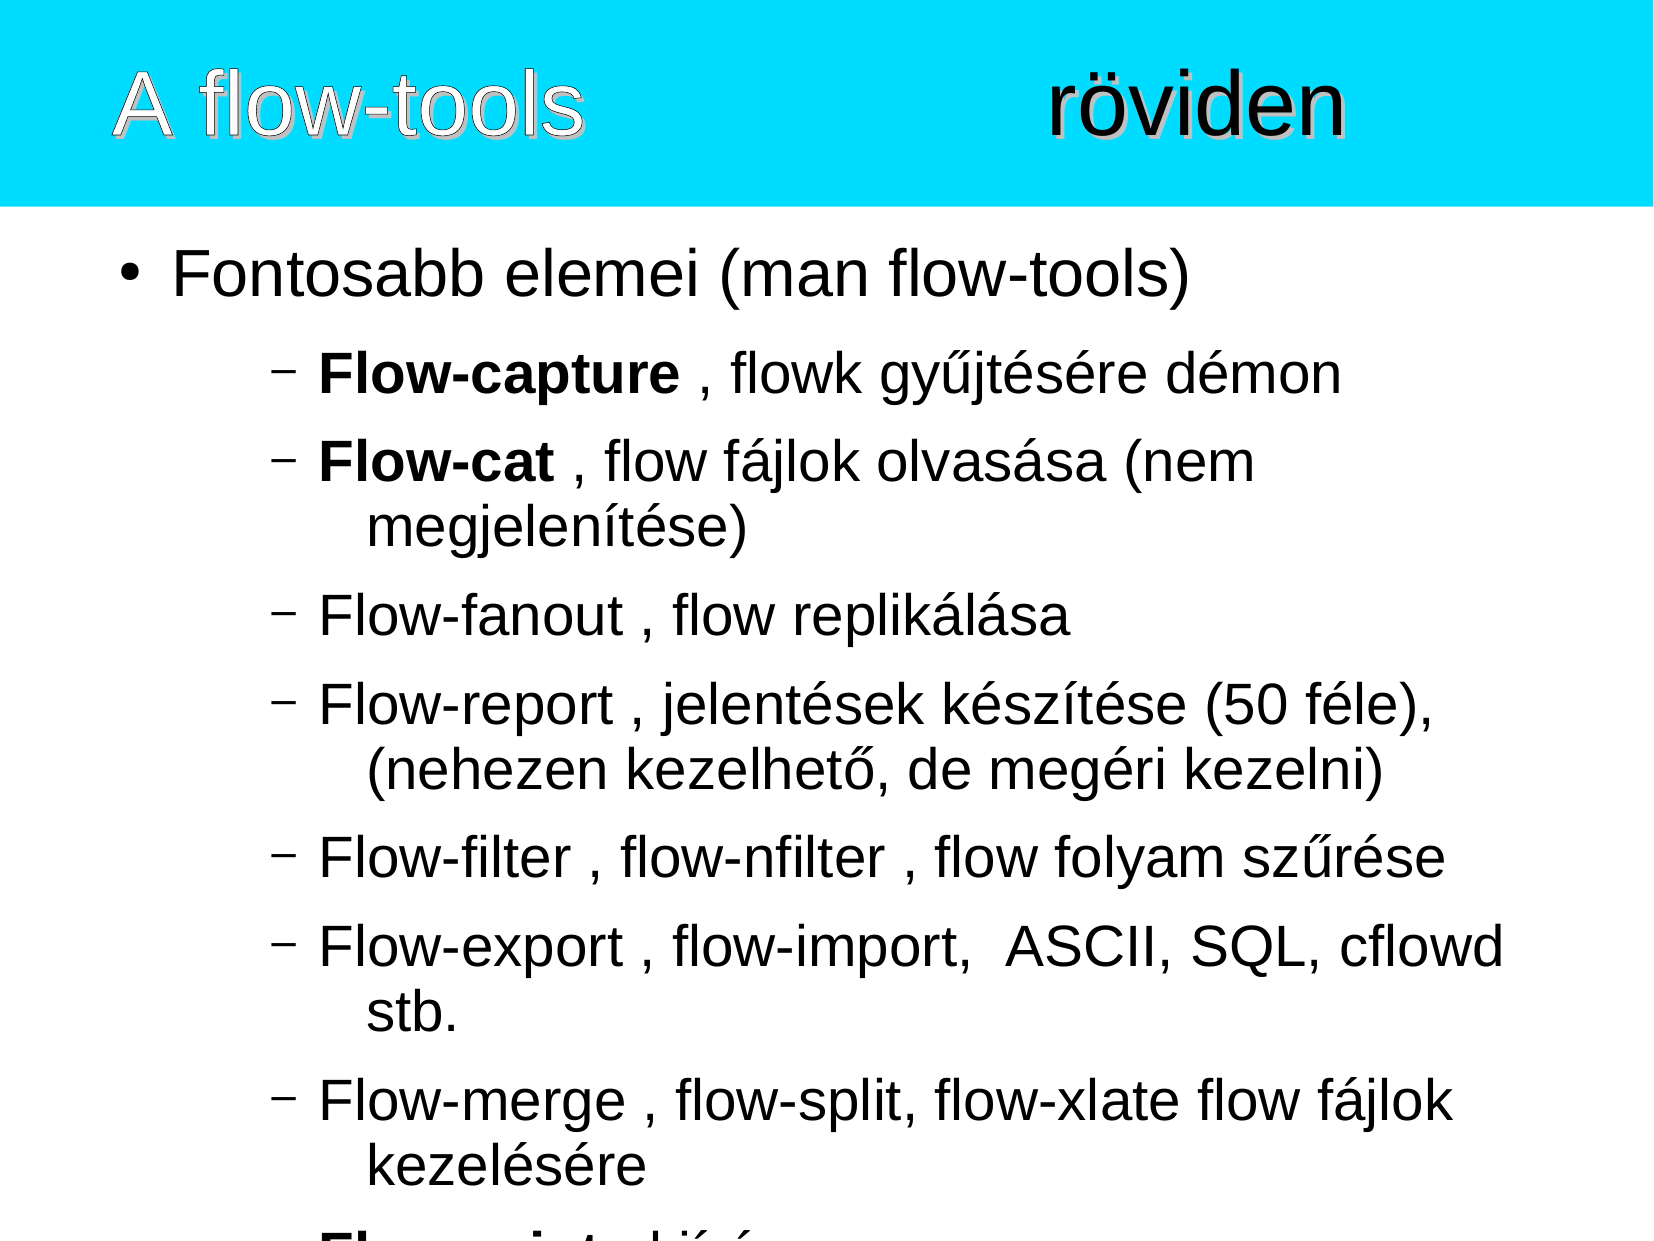

A flow-tools	röviden
# Fontosabb elemei (man flow-tools)
Flow-capture , flowk gyűjtésére démon
Flow-cat , flow fájlok olvasása (nem megjelenítése)
Flow-fanout , flow replikálása
Flow-report , jelentések készítése (50 féle), (nehezen kezelhető, de megéri kezelni)
Flow-filter , flow-nfilter , flow folyam szűrése
Flow-export , flow-import, ASCII, SQL, cflowd stb.
Flow-merge , flow-split, flow-xlate flow fájlok kezelésére
Flow-print , kiírás
Flow-stat , gyors statisztikák